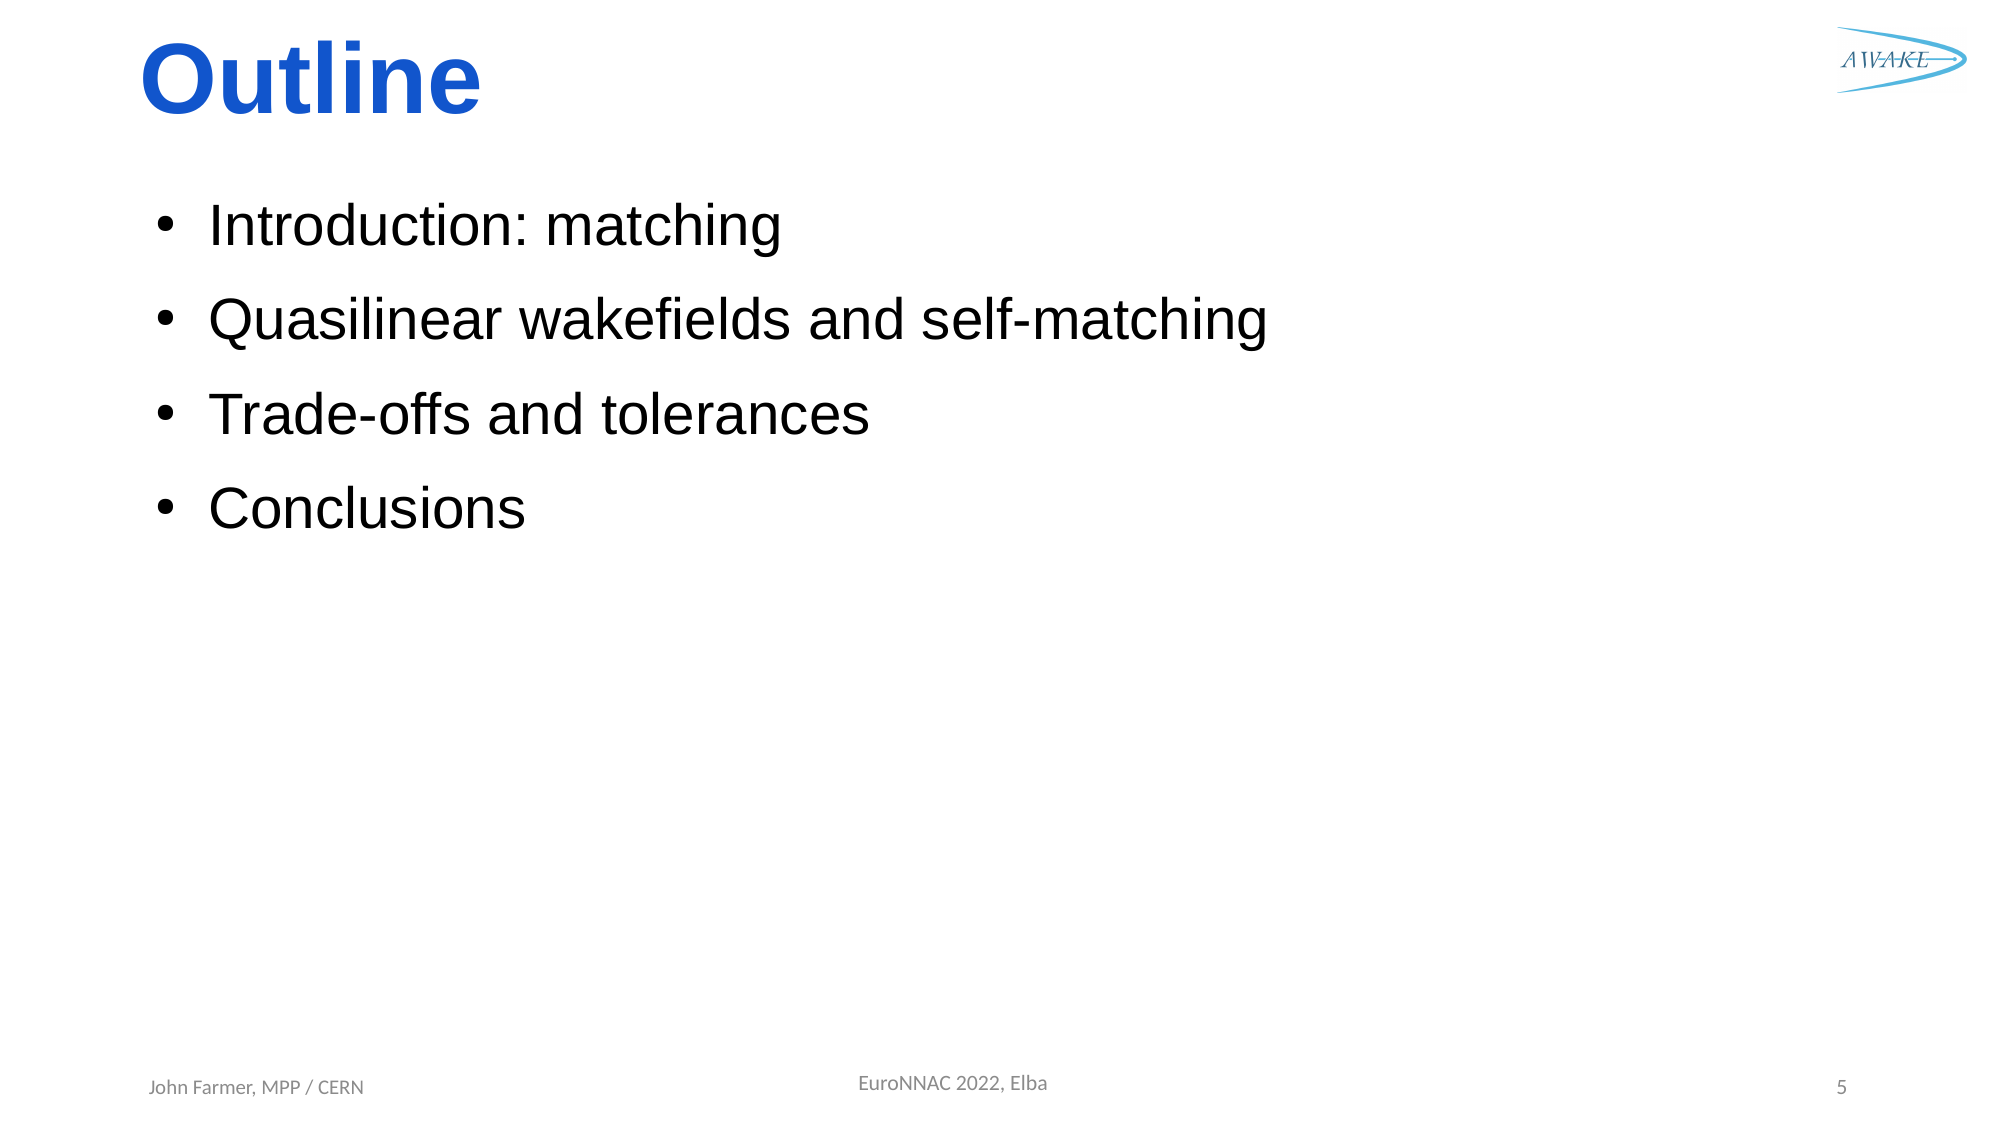

# Outline
Introduction: matching
Quasilinear wakefields and self-matching
Trade-offs and tolerances
Conclusions
5